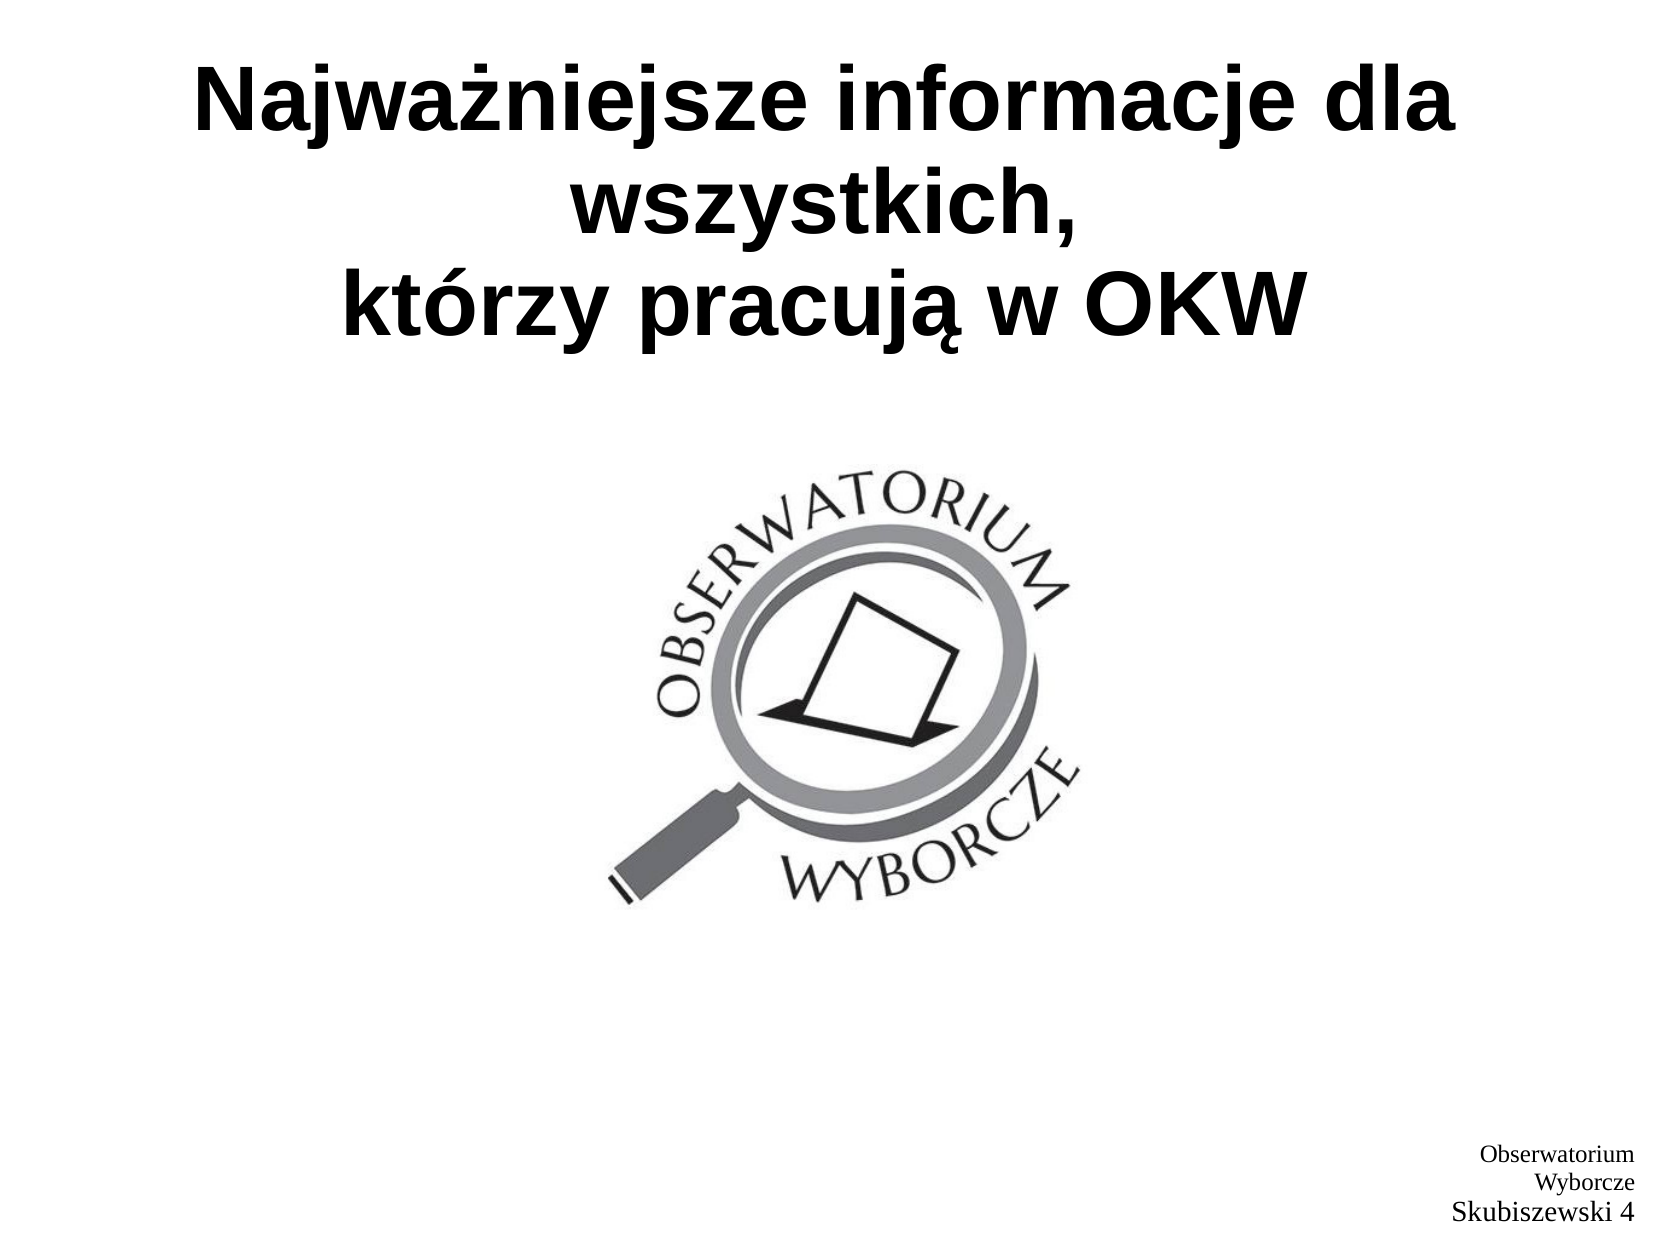

# Najważniejsze informacje dla wszystkich, którzy pracują w OKW
4